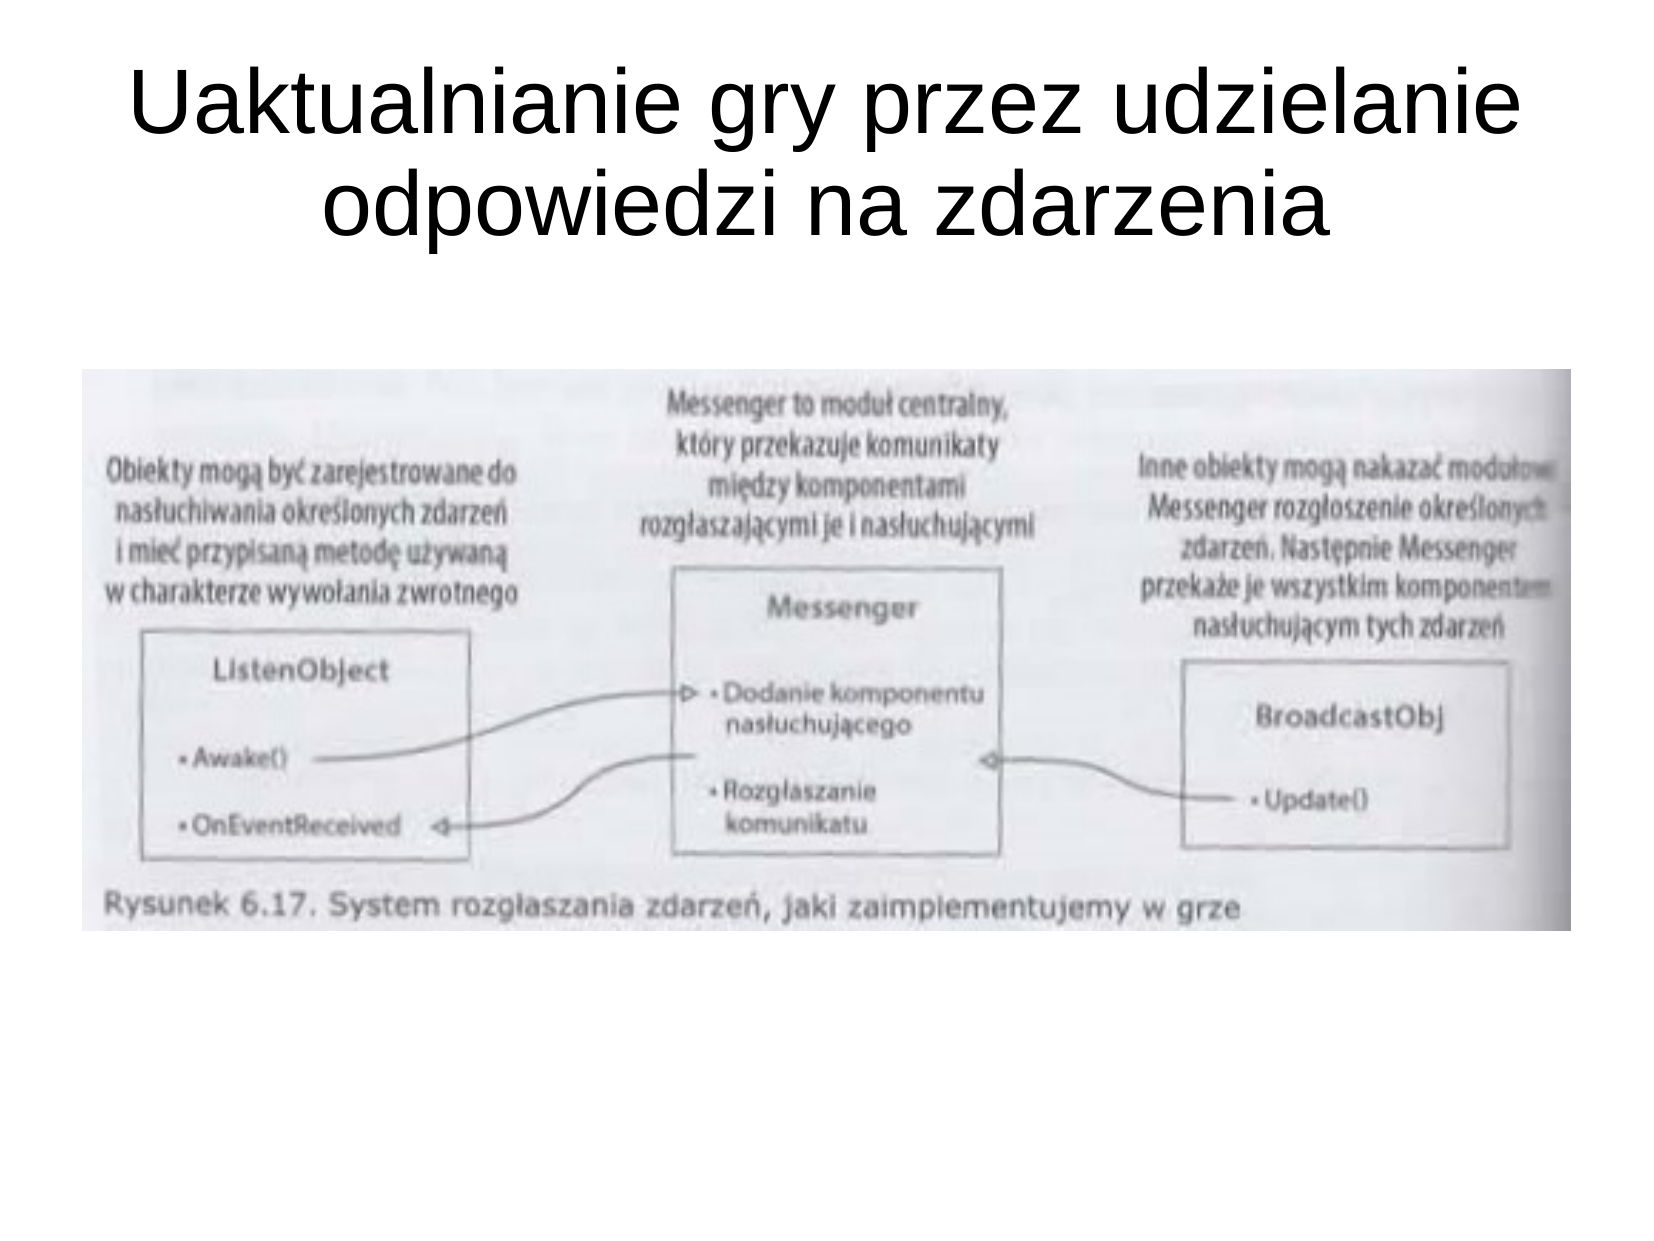

# Uaktualnianie gry przez udzielanie odpowiedzi na zdarzenia